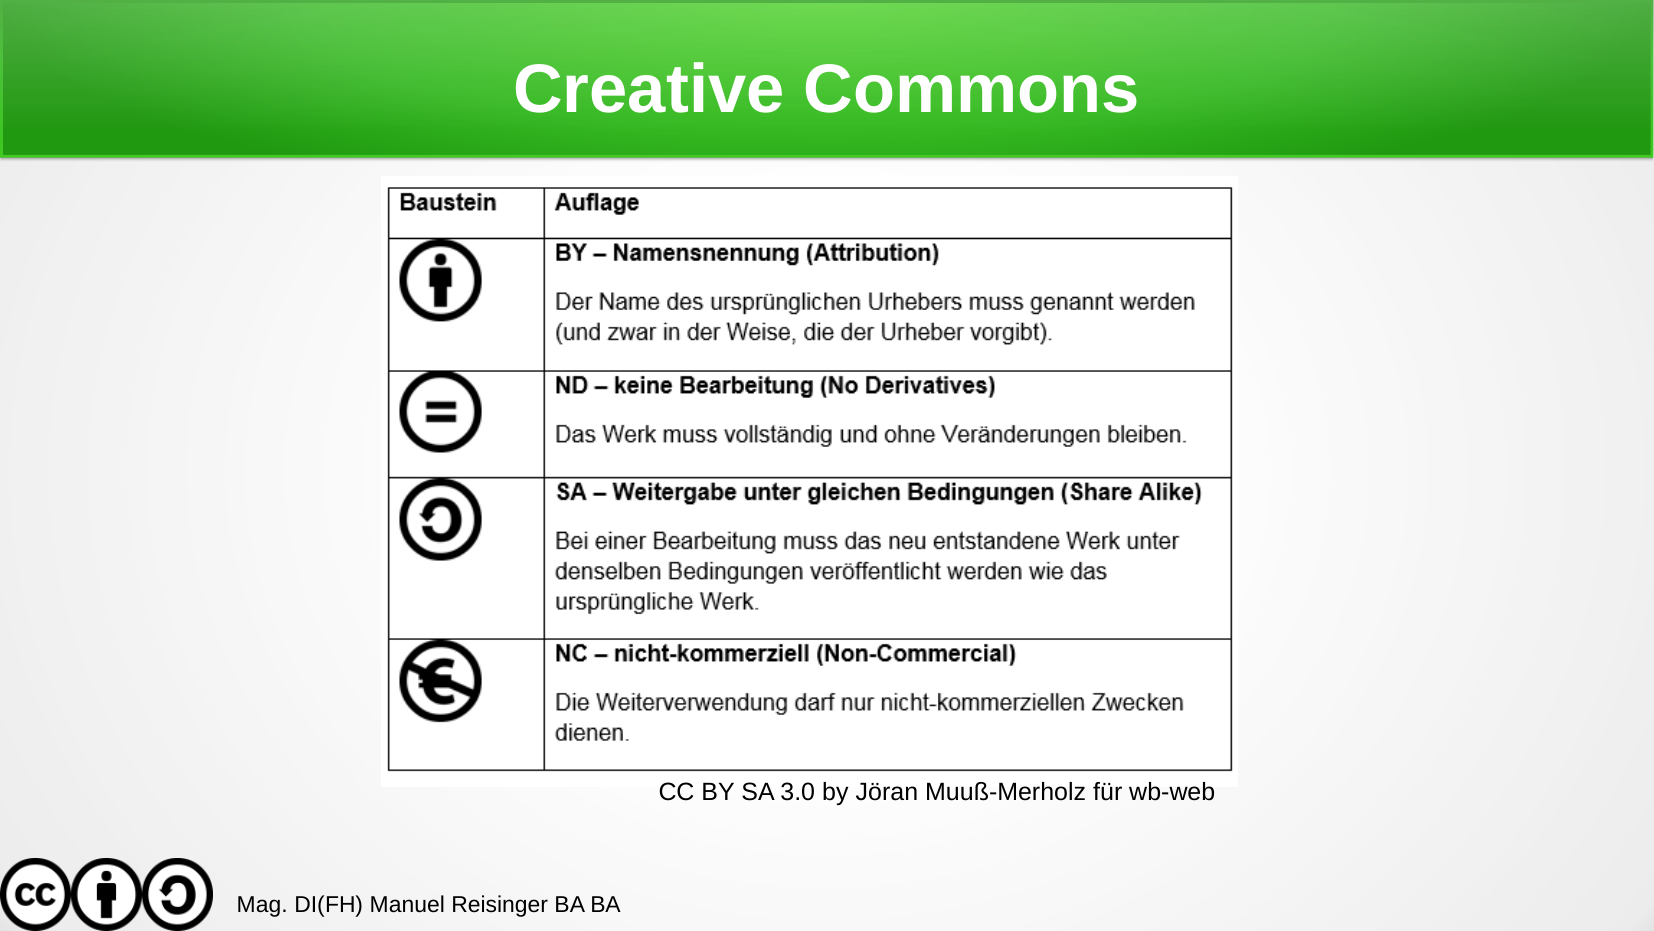

# Creative Commons
CC BY SA 3.0 by Jöran Muuß-Merholz für wb-web